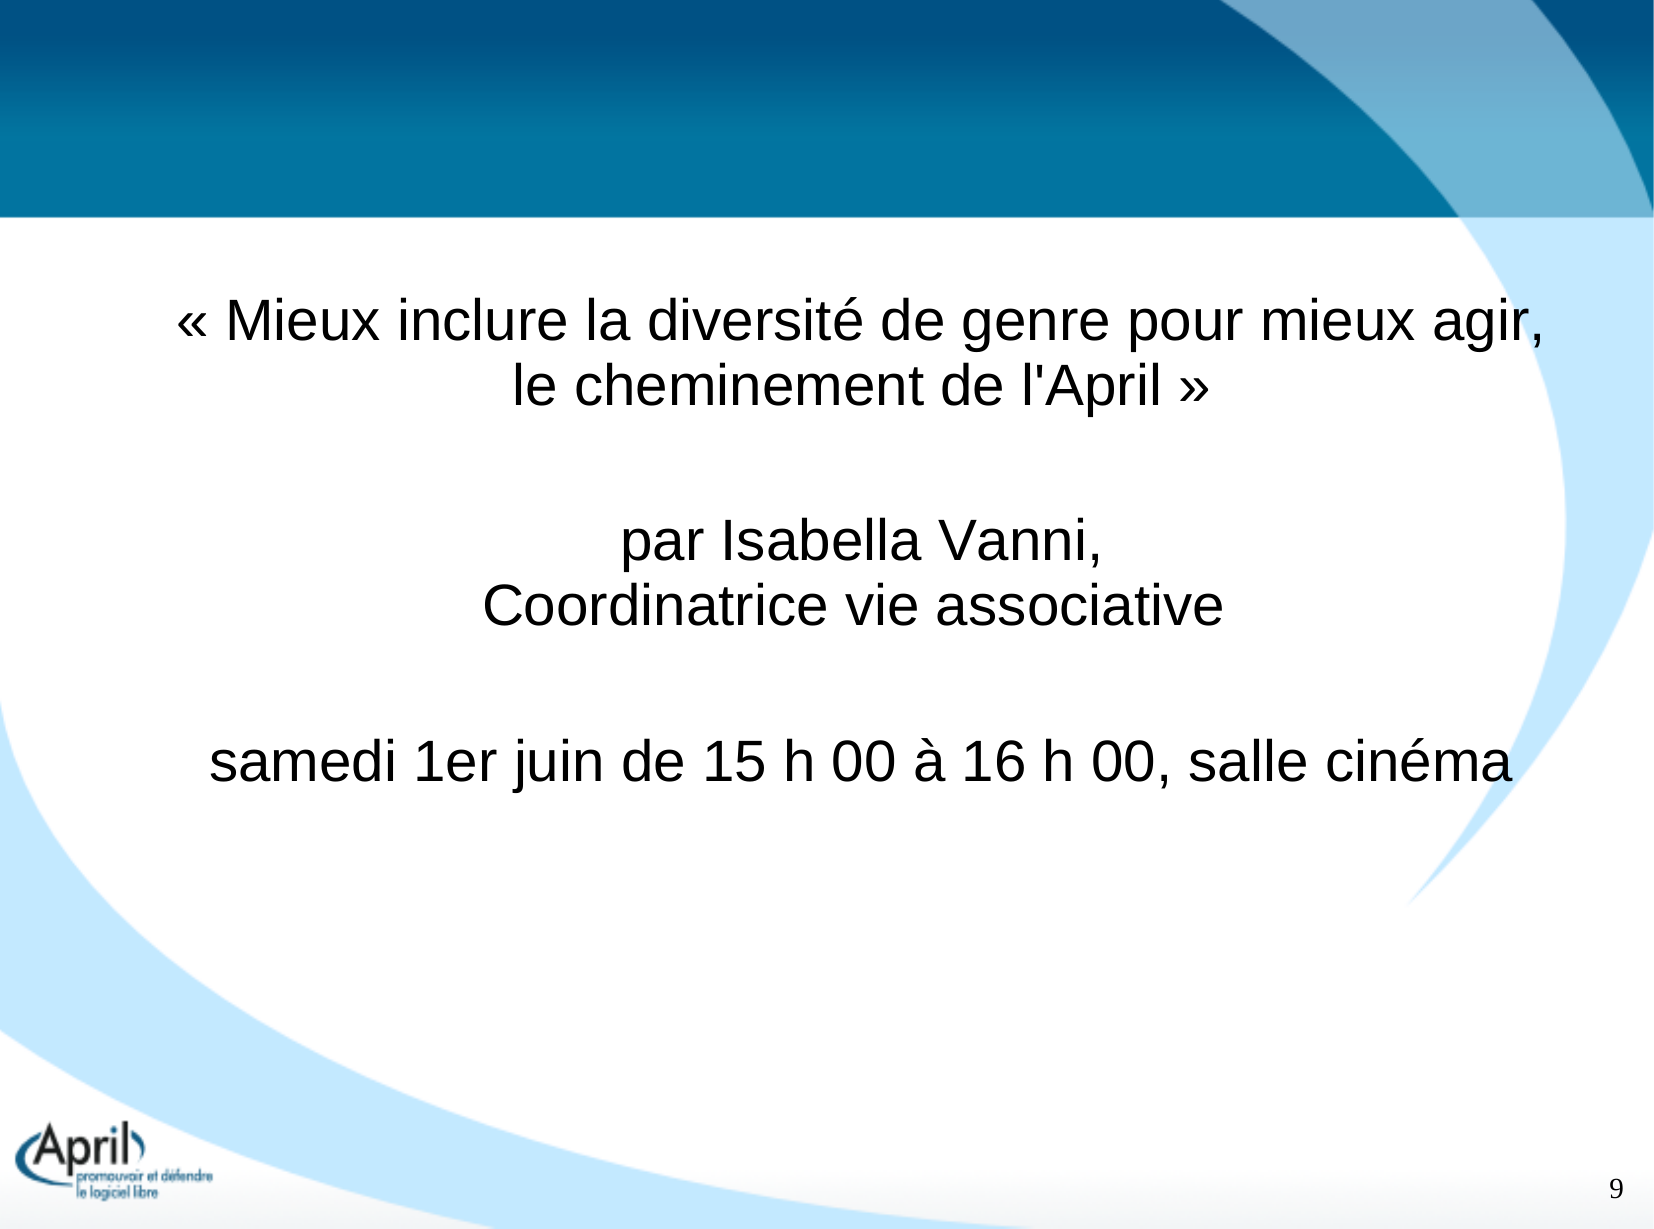

#
« Mieux inclure la diversité de genre pour mieux agir, le cheminement de l'April »
par Isabella Vanni,
Coordinatrice vie associative
samedi 1er juin de 15 h 00 à 16 h 00, salle cinéma
9